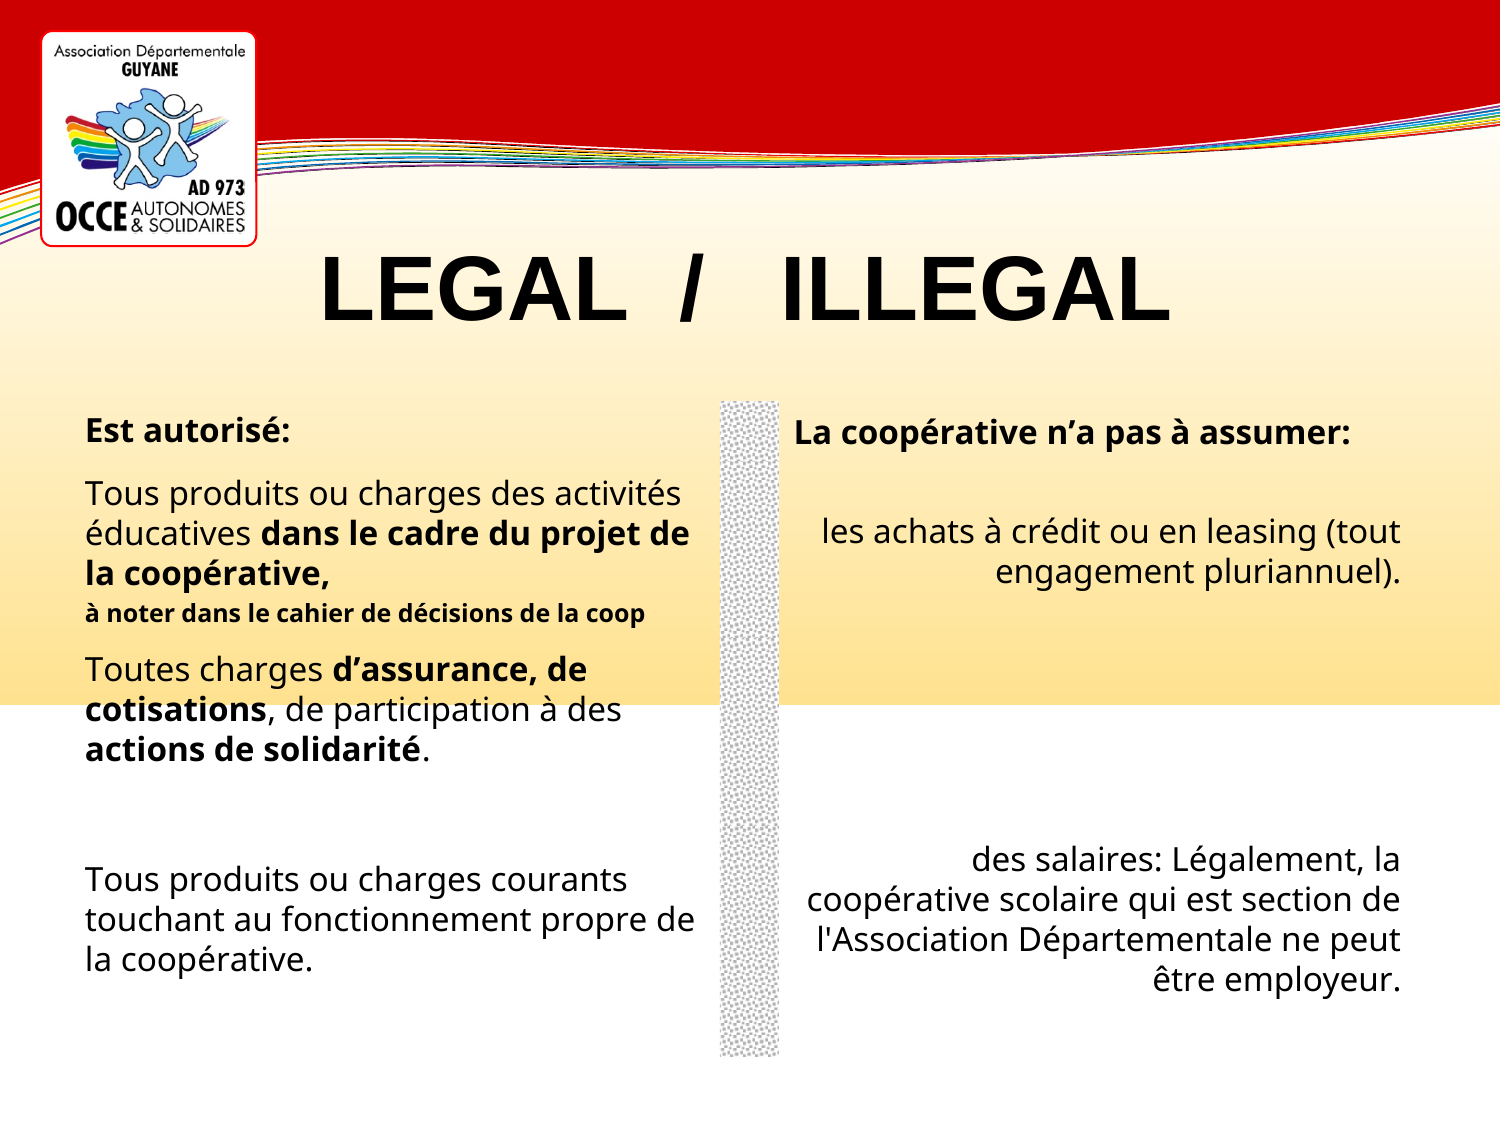

# LEGAL / ILLEGAL
| Est autorisé: | | La coopérative n’a pas à assumer: |
| --- | --- | --- |
| Tous produits ou charges des activités éducatives dans le cadre du projet de la coopérative, à noter dans le cahier de décisions de la coop | | les achats à crédit ou en leasing (tout engagement pluriannuel). |
| Toutes charges d’assurance, de cotisations, de participation à des actions de solidarité. | | |
| Tous produits ou charges courants touchant au fonctionnement propre de la coopérative. | | des salaires: Légalement, la coopérative scolaire qui est section de l'Association Départementale ne peut être employeur. |